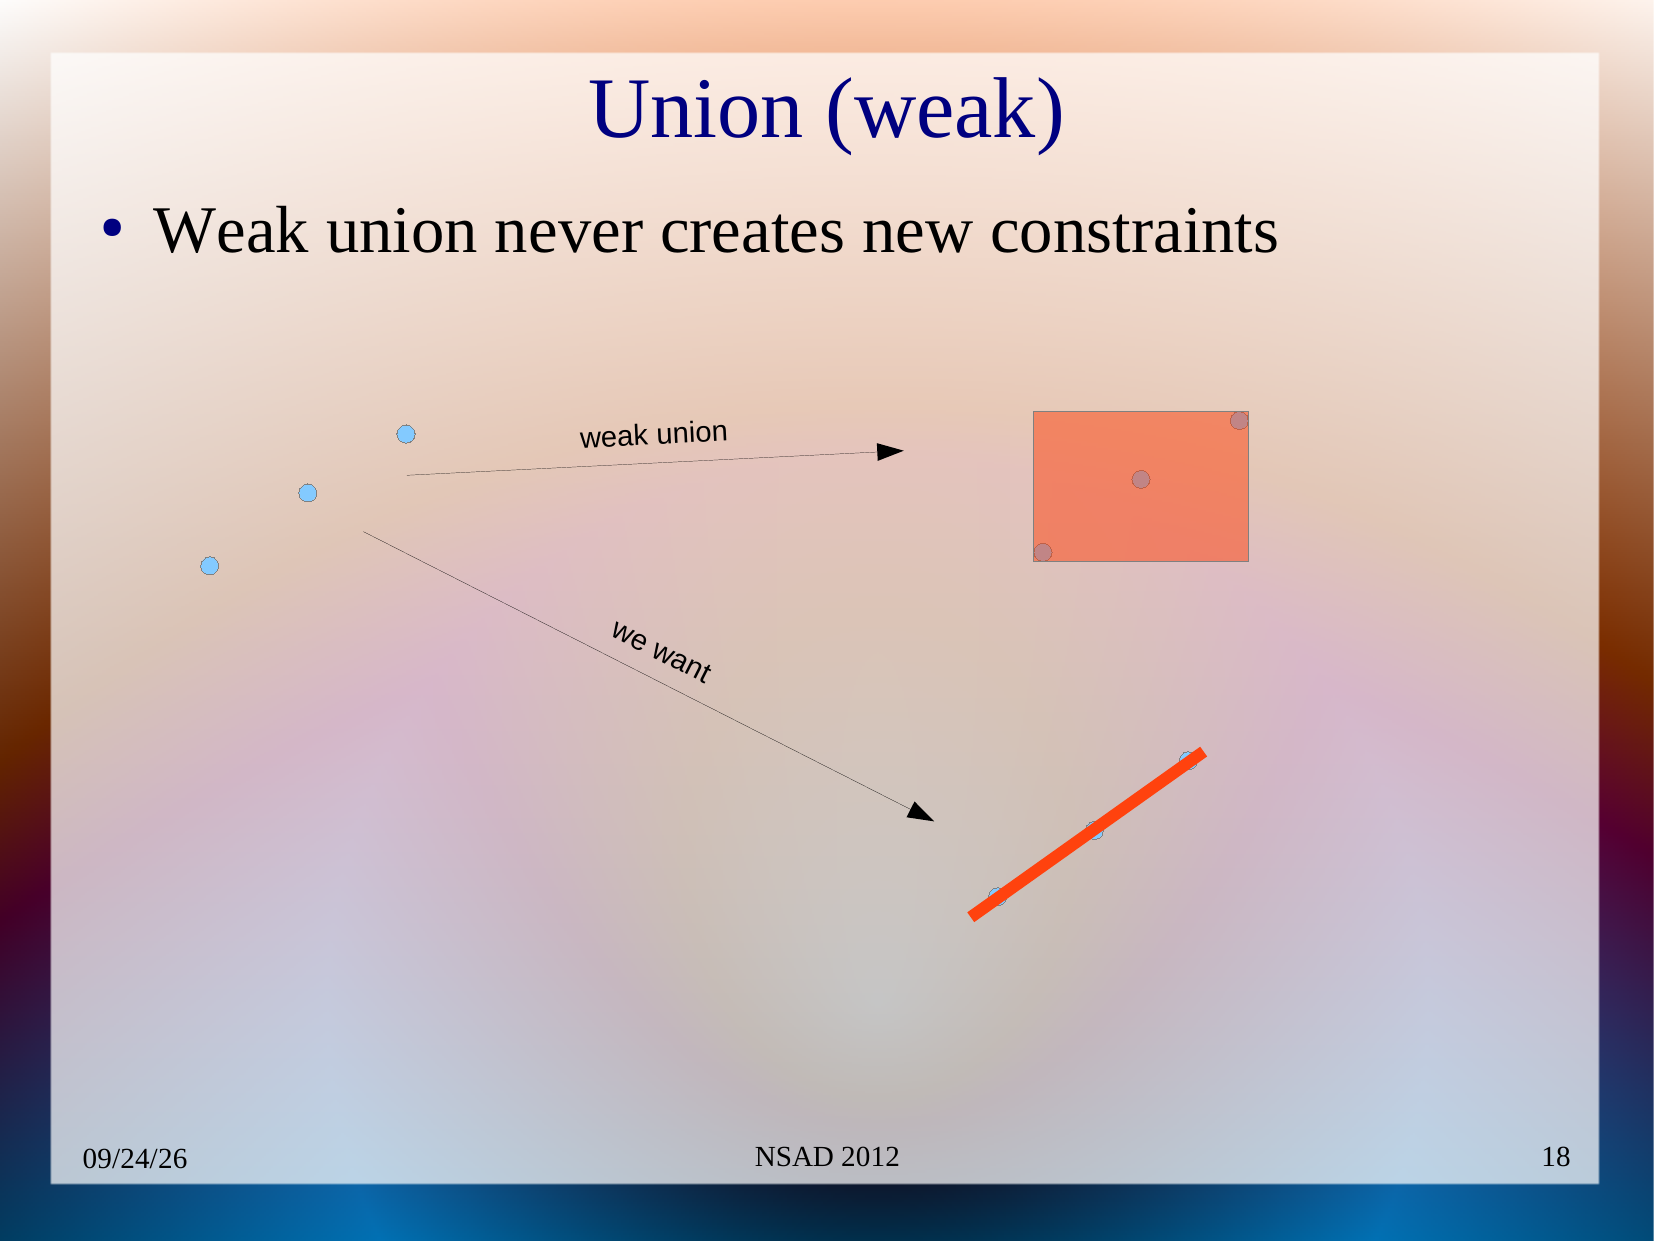

# Union (weak)
Weak union never creates new constraints
weak union
we want
NSAD 2012
18